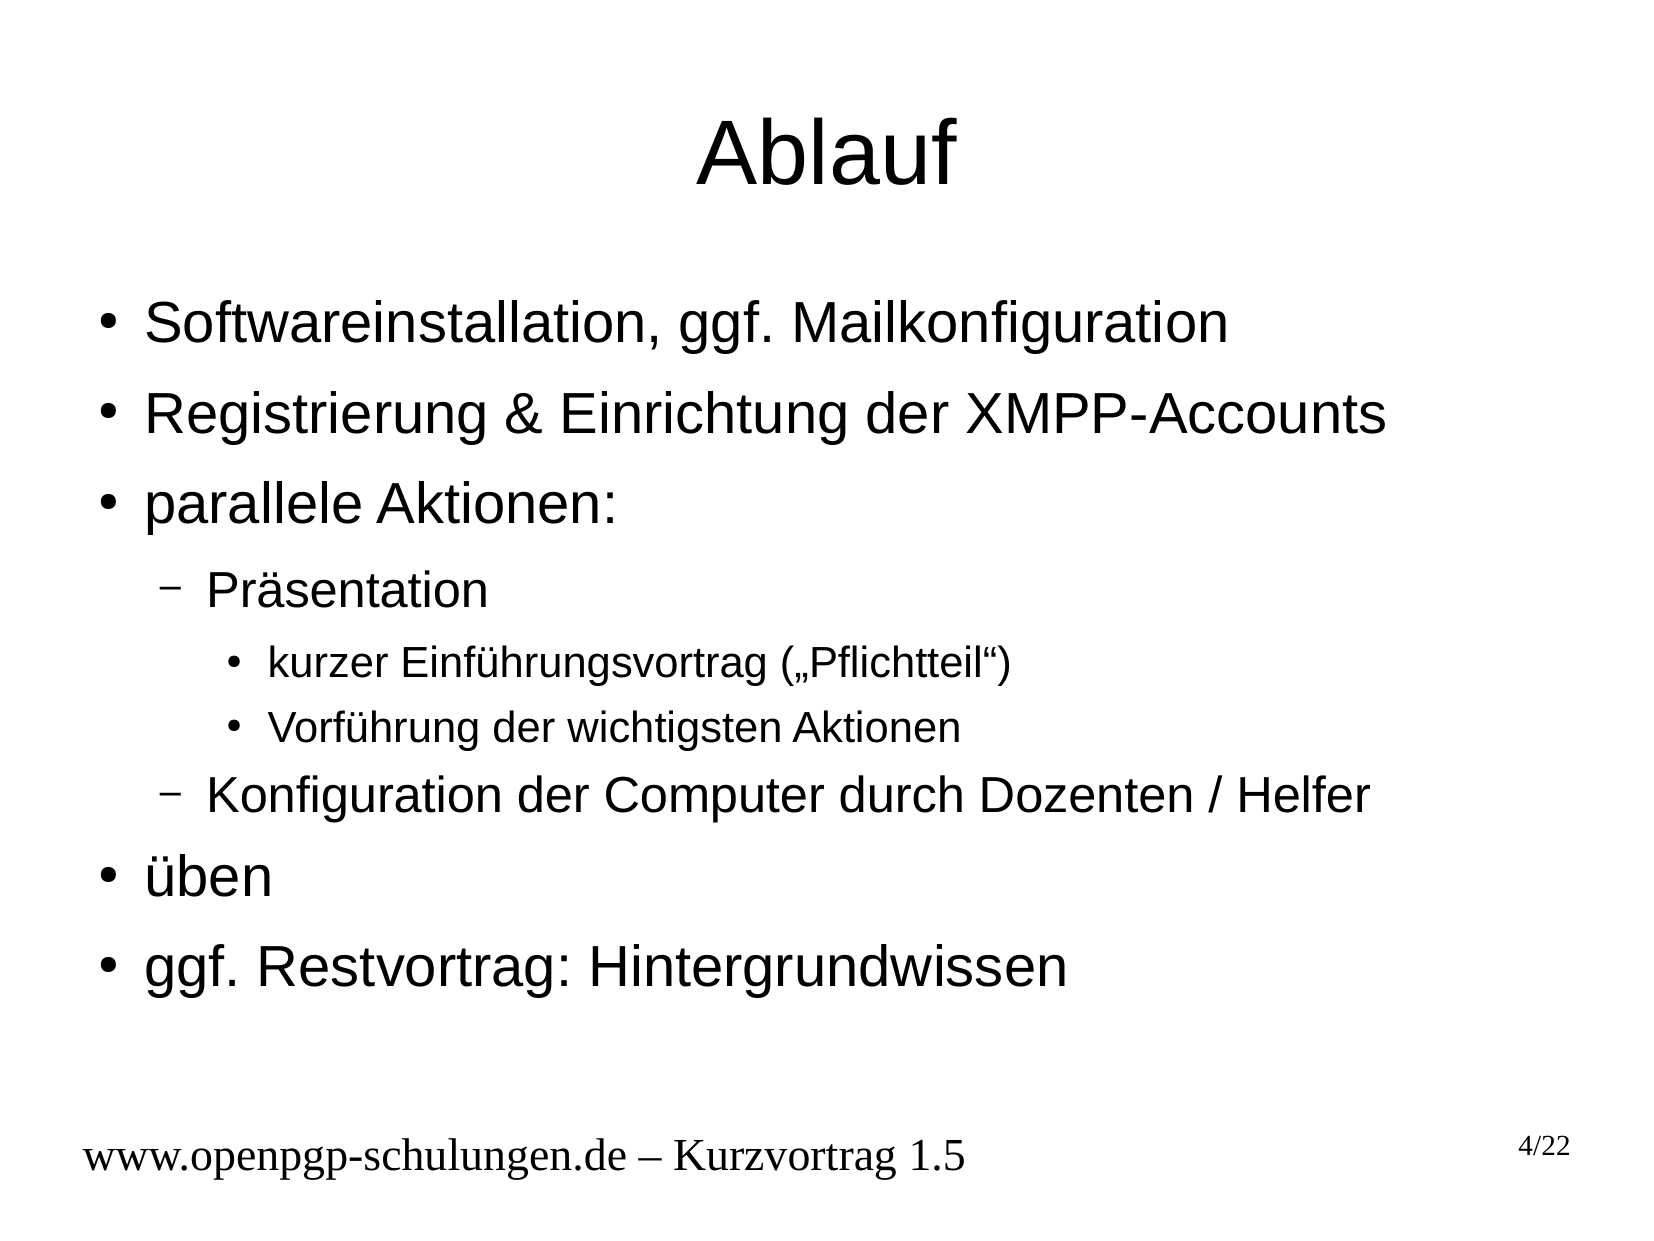

# Ablauf
Softwareinstallation, ggf. Mailkonfiguration
Registrierung & Einrichtung der XMPP-Accounts
parallele Aktionen:
Präsentation
kurzer Einführungsvortrag („Pflichtteil“)
Vorführung der wichtigsten Aktionen
Konfiguration der Computer durch Dozenten / Helfer
üben
ggf. Restvortrag: Hintergrundwissen
4